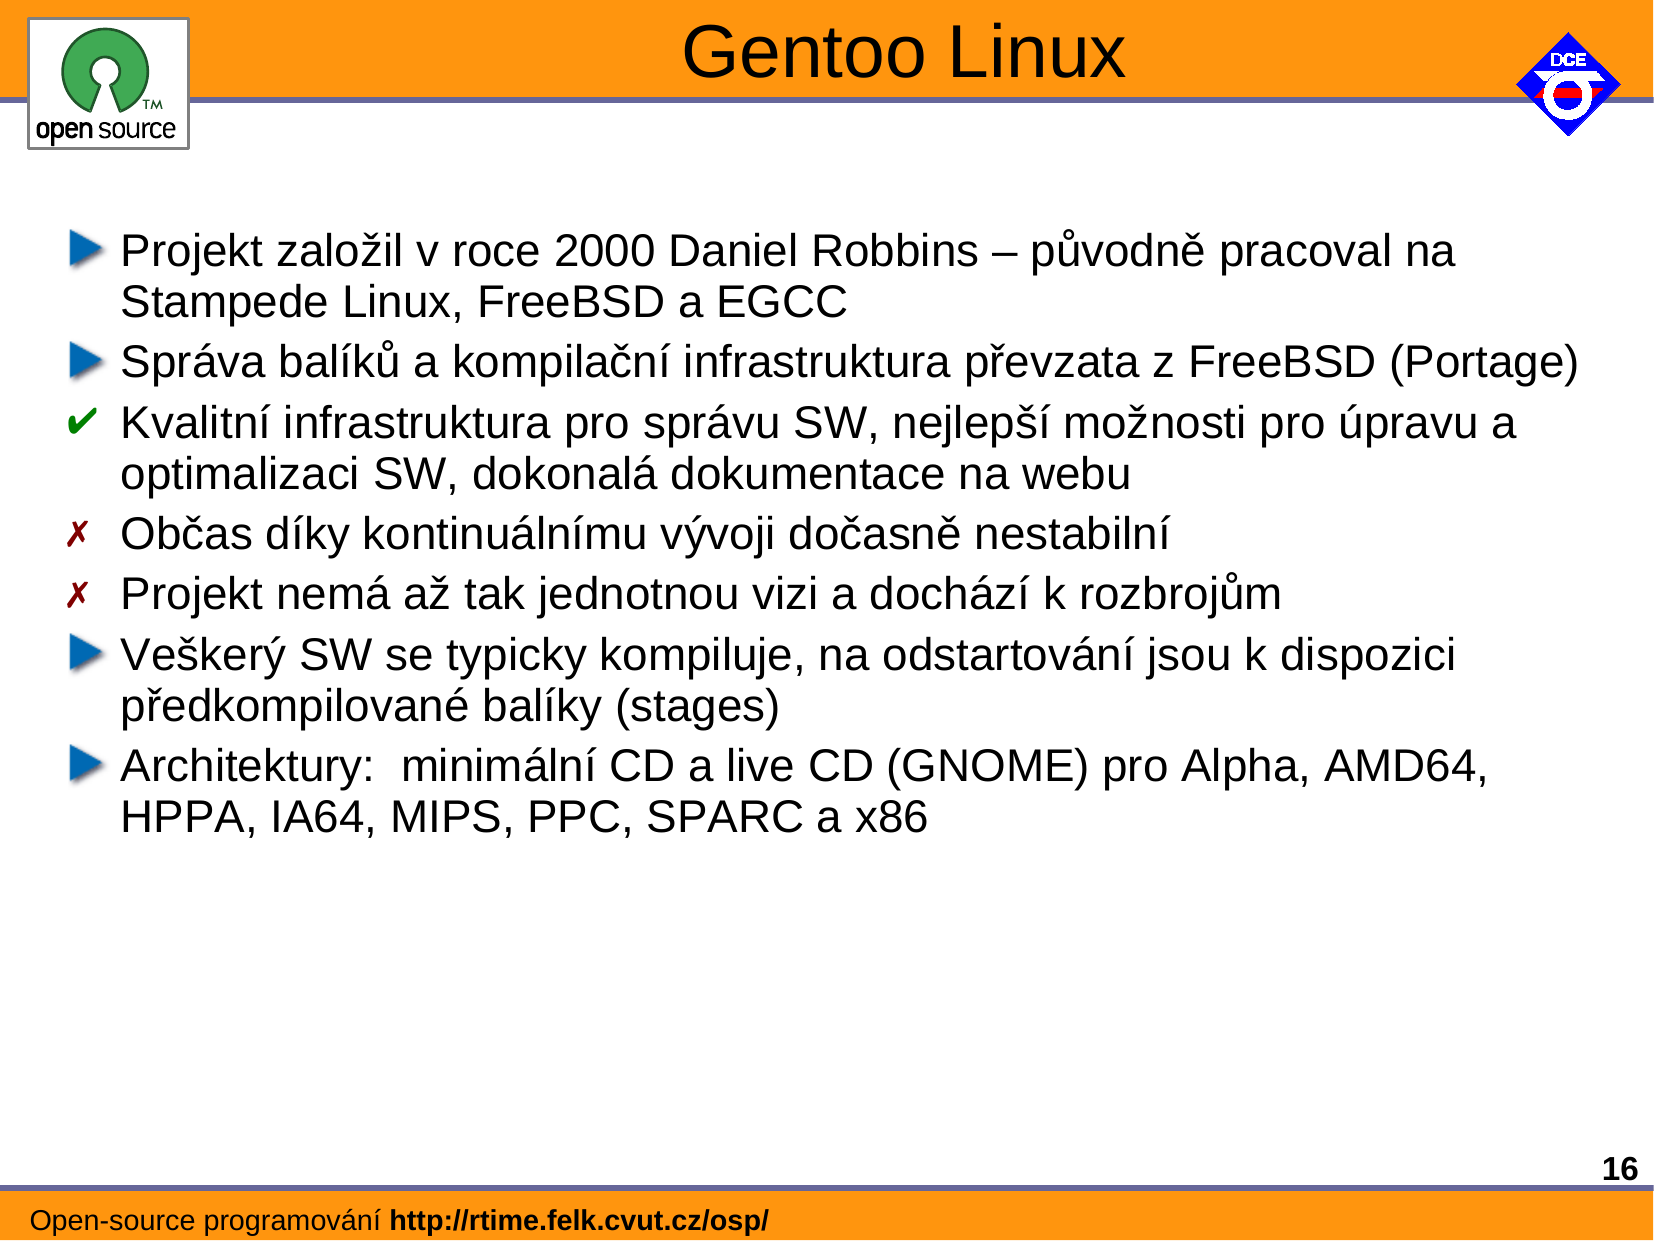

# Gentoo Linux
Projekt založil v roce 2000 Daniel Robbins – původně pracoval na Stampede Linux, FreeBSD a EGCC
Správa balíků a kompilační infrastruktura převzata z FreeBSD (Portage)
Kvalitní infrastruktura pro správu SW, nejlepší možnosti pro úpravu a optimalizaci SW, dokonalá dokumentace na webu
Občas díky kontinuálnímu vývoji dočasně nestabilní
Projekt nemá až tak jednotnou vizi a dochází k rozbrojům
Veškerý SW se typicky kompiluje, na odstartování jsou k dispozici předkompilované balíky (stages)
Architektury: minimální CD a live CD (GNOME) pro Alpha, AMD64, HPPA, IA64, MIPS, PPC, SPARC a x86